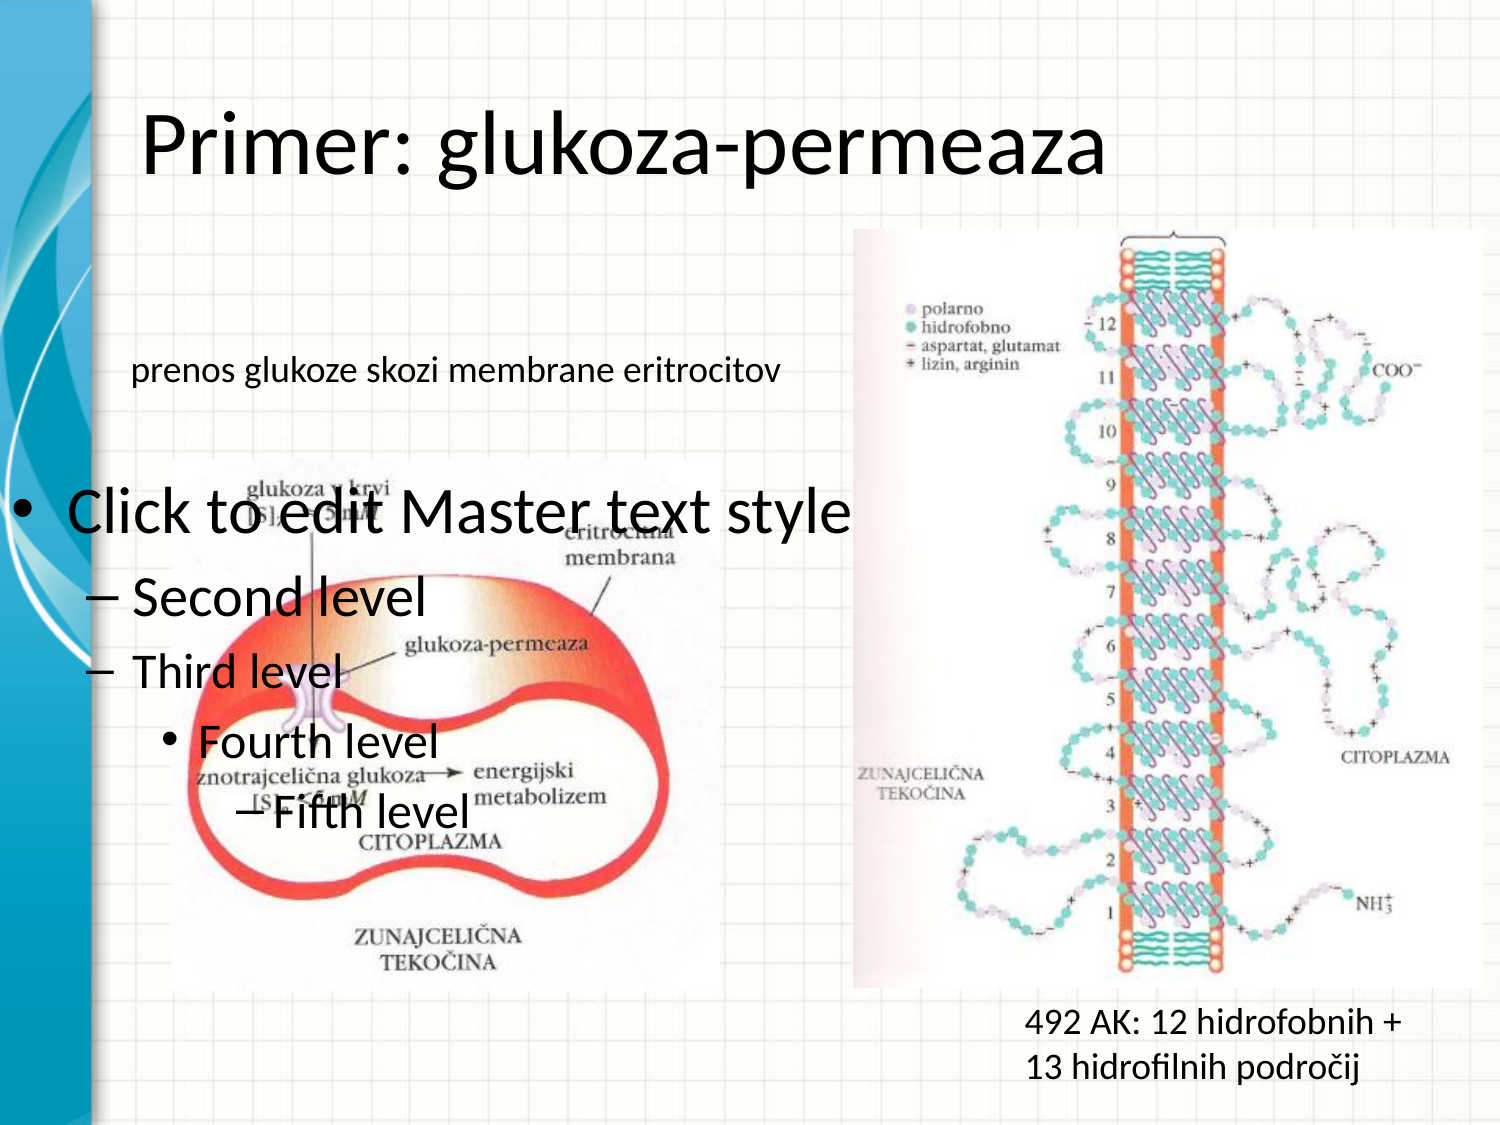

# Primer: glukoza-permeaza
prenos glukoze skozi membrane eritrocitov
Click to edit Master text styles
Second level
Third level
Fourth level
Fifth level
492 AK: 12 hidrofobnih + 13 hidrofilnih področij